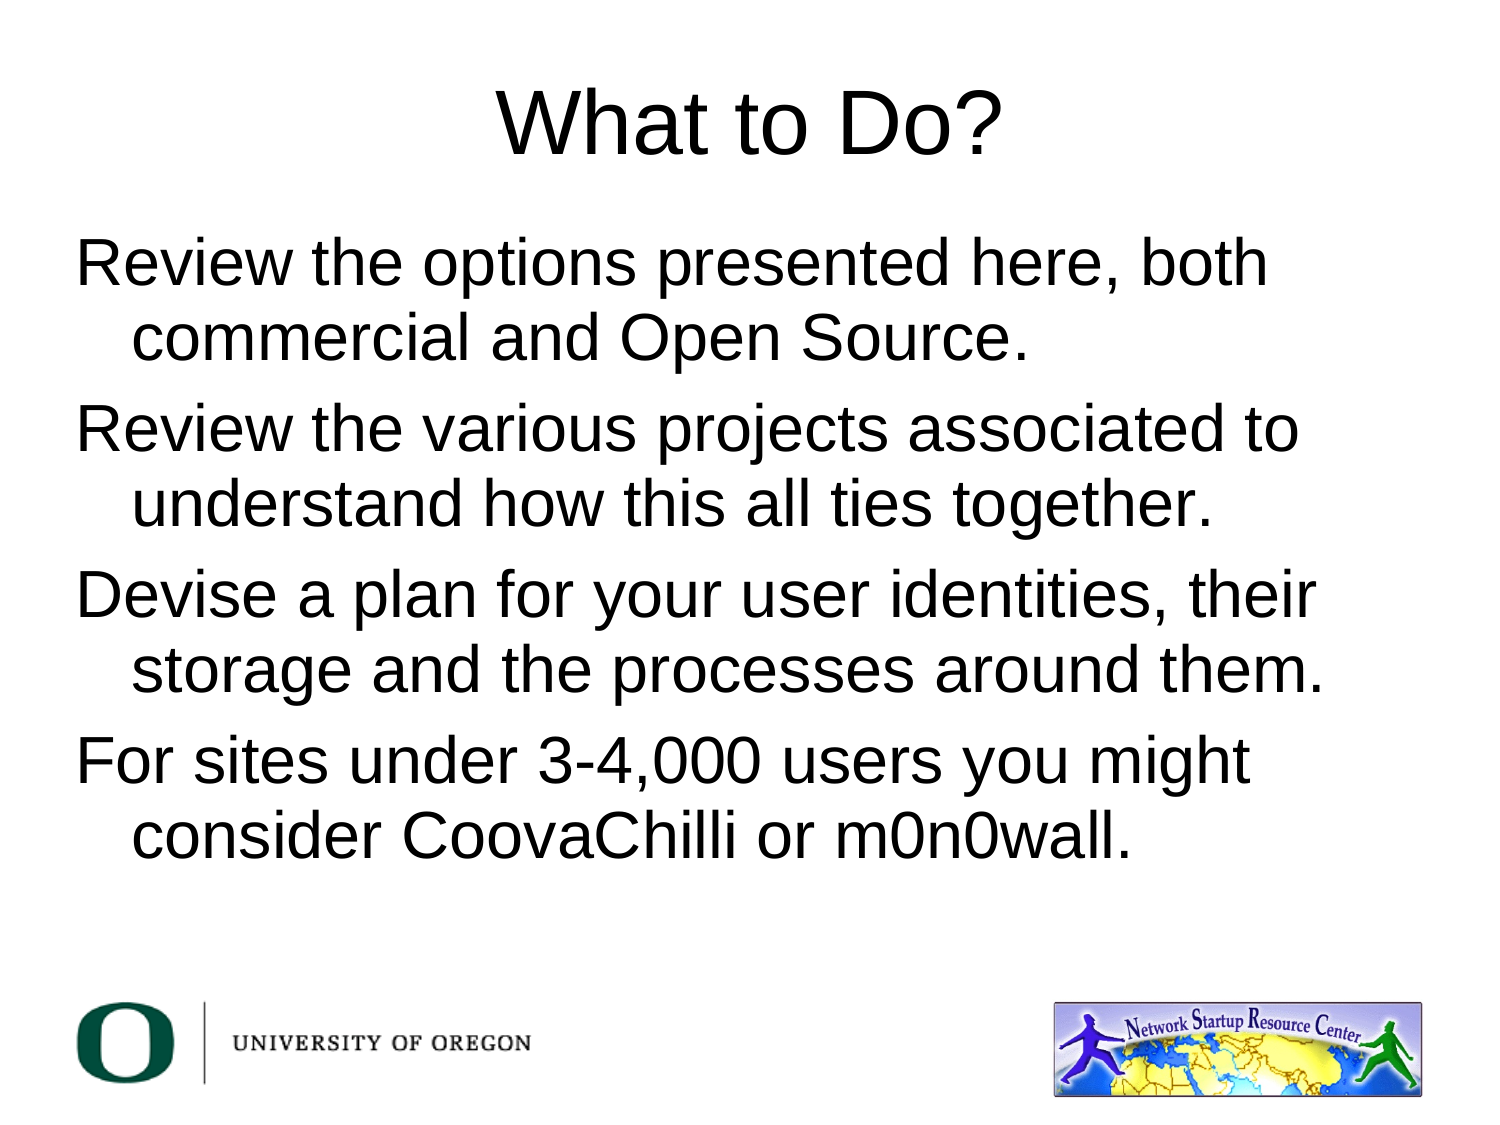

# What to Do?
Review the options presented here, both commercial and Open Source.
Review the various projects associated to understand how this all ties together.
Devise a plan for your user identities, their storage and the processes around them.
For sites under 3-4,000 users you might consider CoovaChilli or m0n0wall.